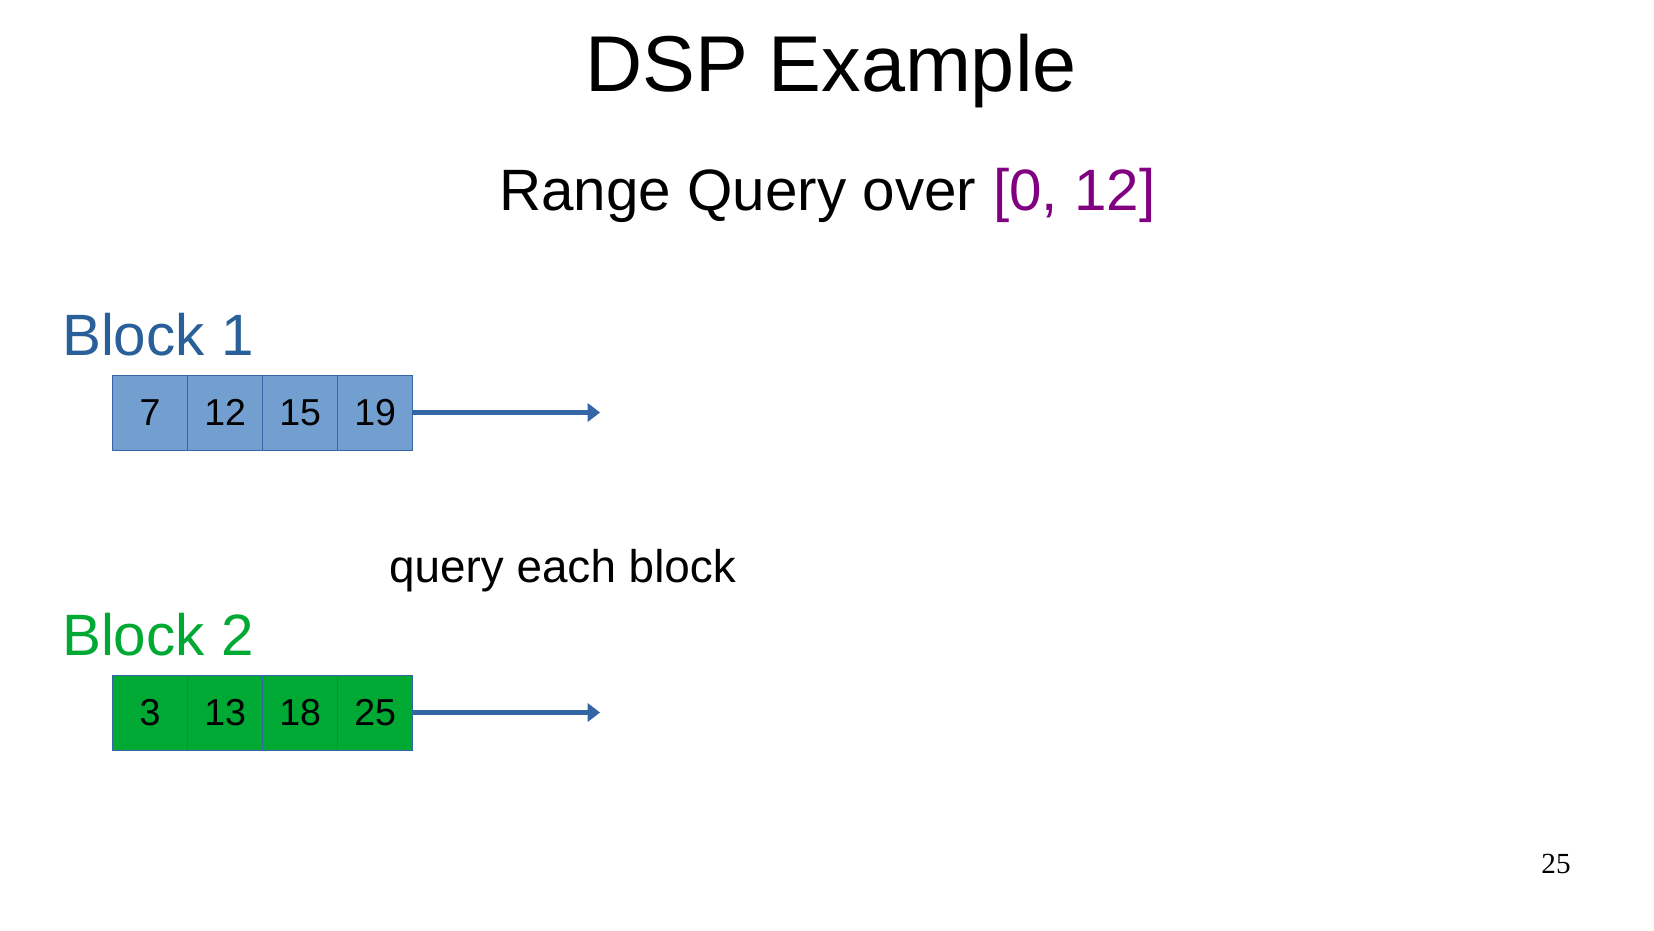

# DSP Example
Range Query over [0, 12]
Block 1
7
12
15
19
3
13
18
25
query each block
Block 2
25